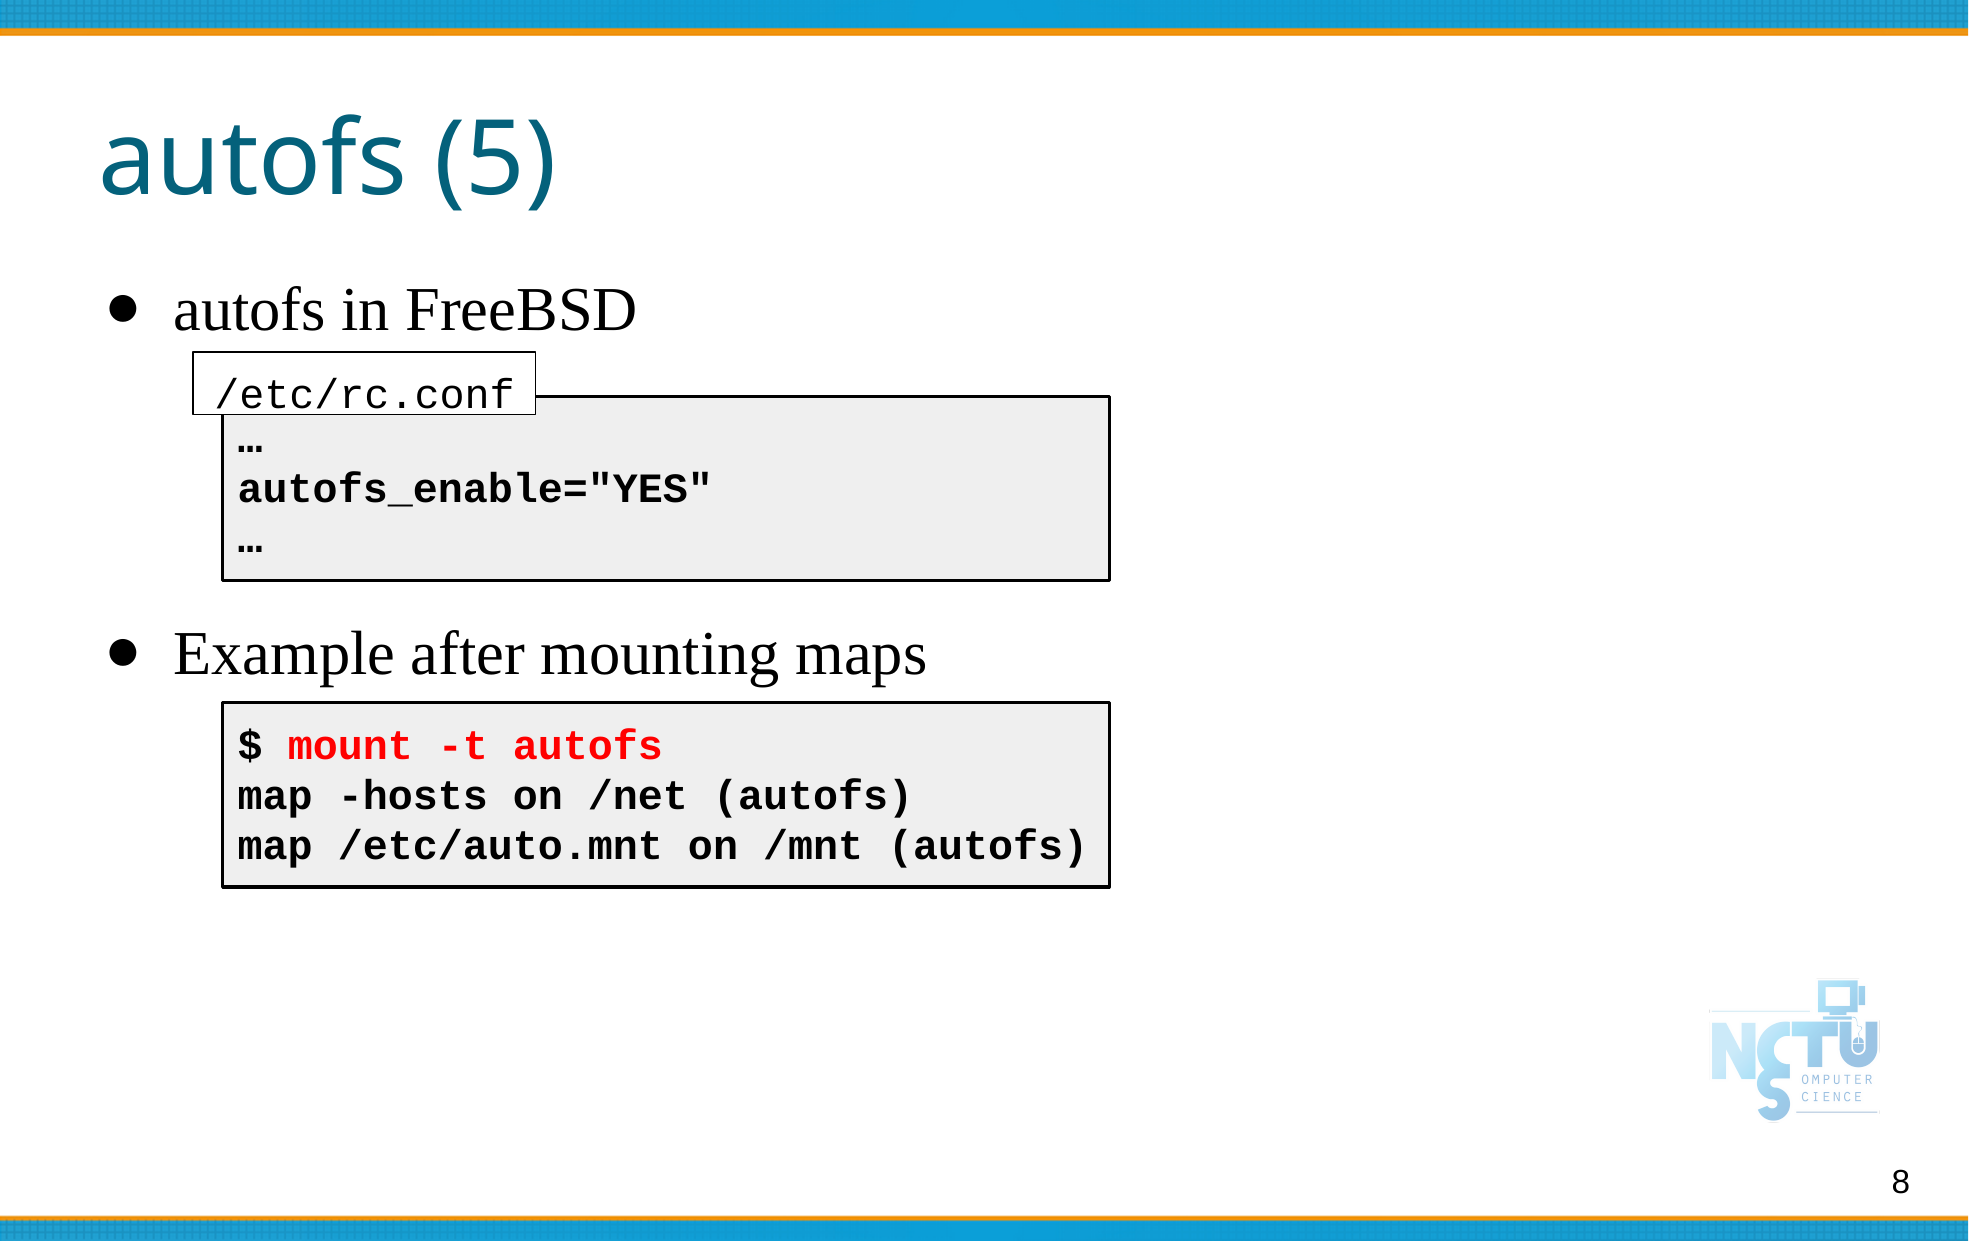

# autofs (5)
autofs in FreeBSD
Example after mounting maps
/etc/rc.conf
…
autofs_enable="YES"
…
$ mount -t autofs
map -hosts on /net (autofs)
map /etc/auto.mnt on /mnt (autofs)